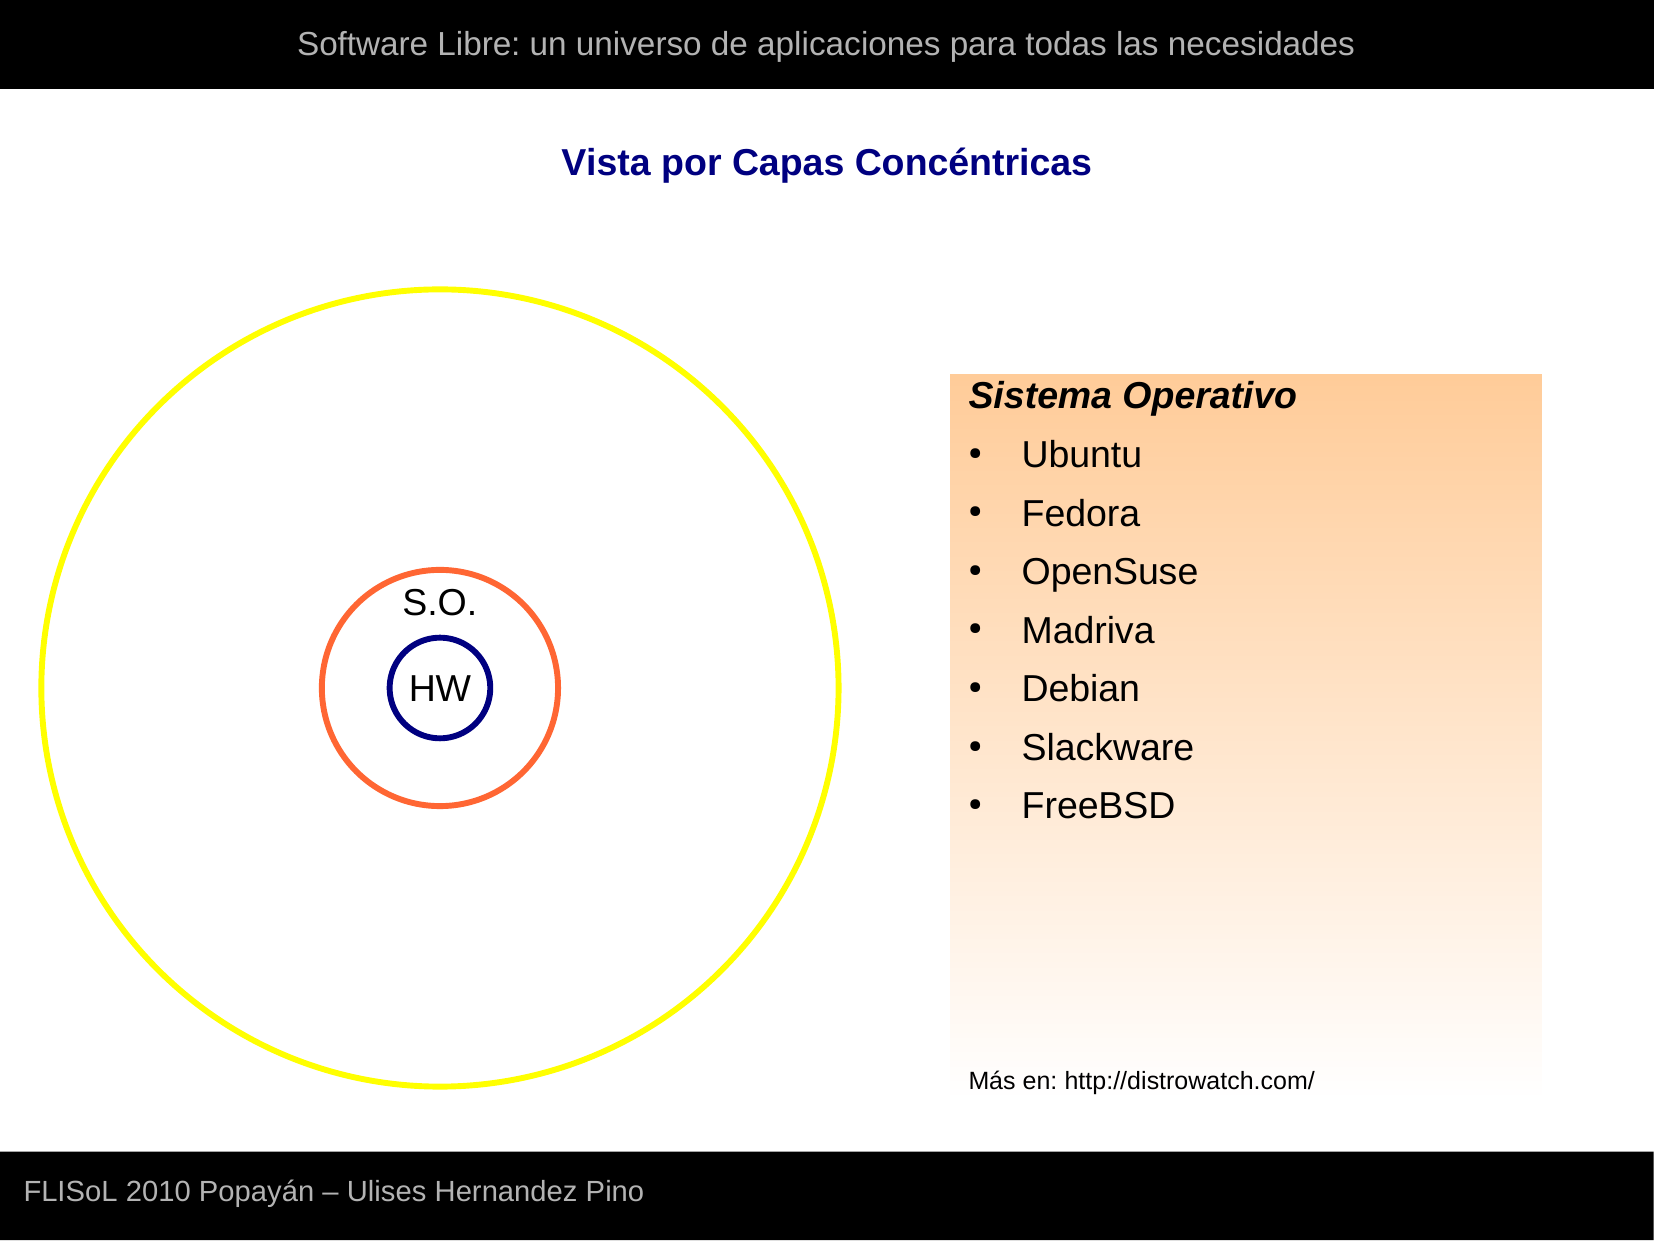

Vista por Capas Concéntricas
# Sistema Operativo
Ubuntu
Fedora
OpenSuse
Madriva
Debian
Slackware
FreeBSD
Más en: http://distrowatch.com/
S.O.
HW